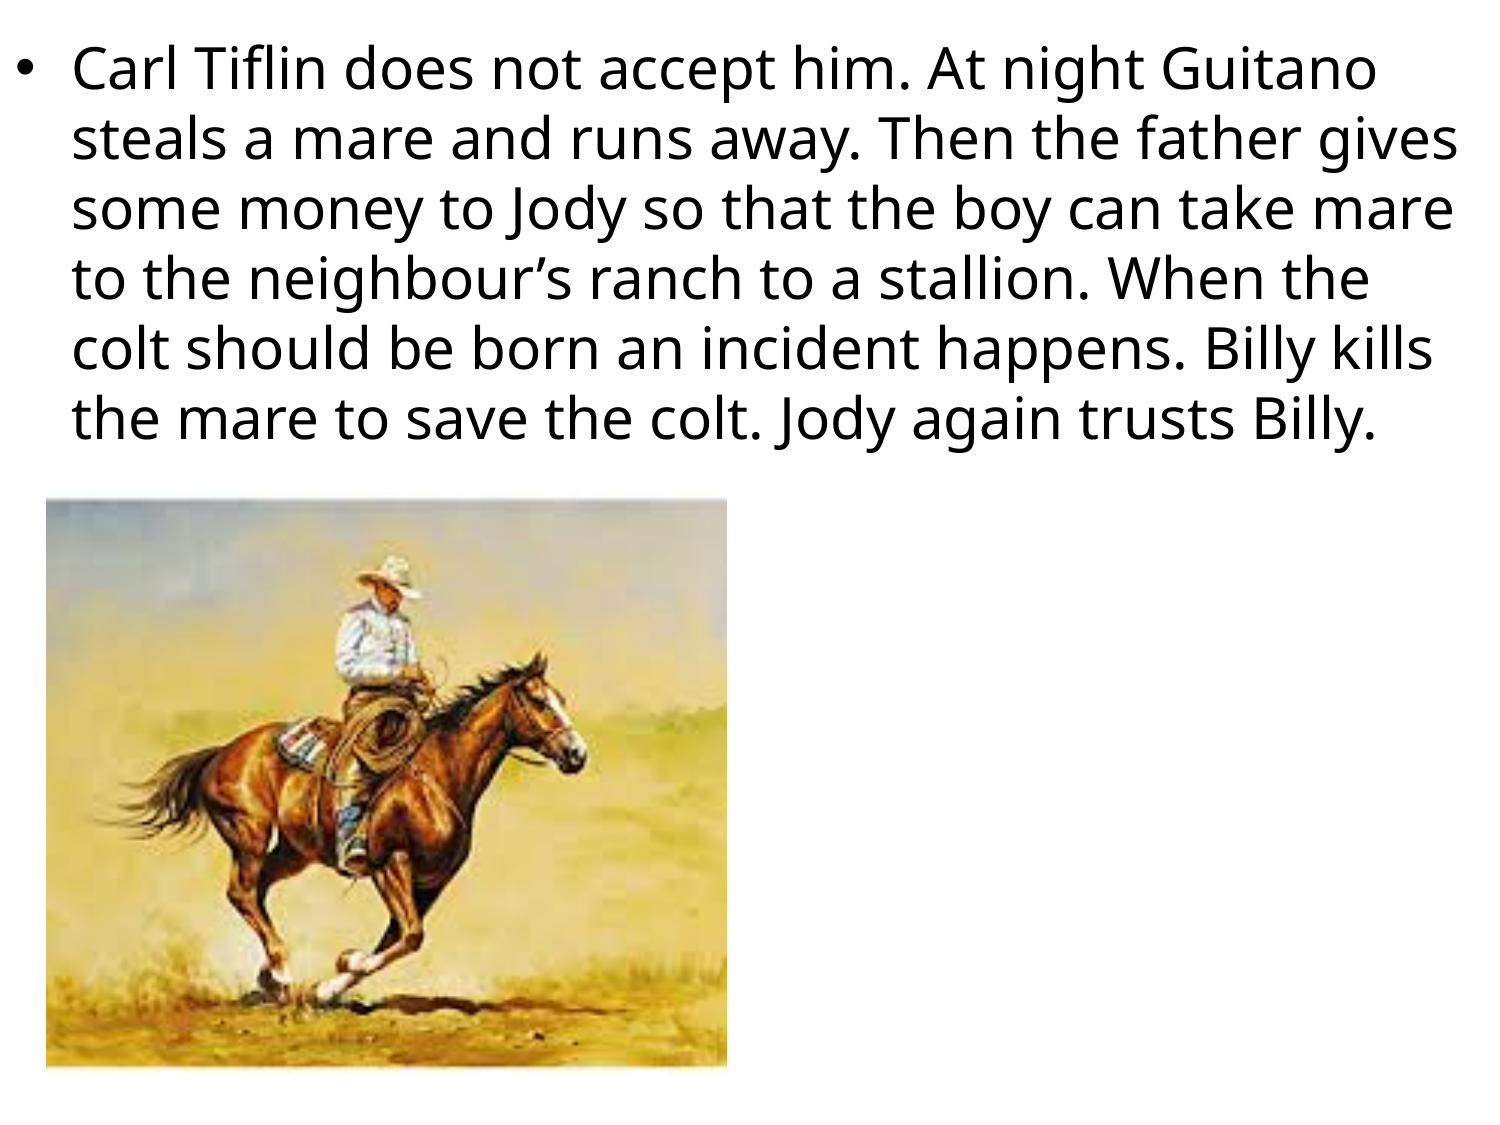

# Carl Tiflin does not accept him. At night Guitano steals a mare and runs away. Then the father gives some money to Jody so that the boy can take mare to the neighbour’s ranch to a stallion. When the colt should be born an incident happens. Billy kills the mare to save the colt. Jody again trusts Billy.